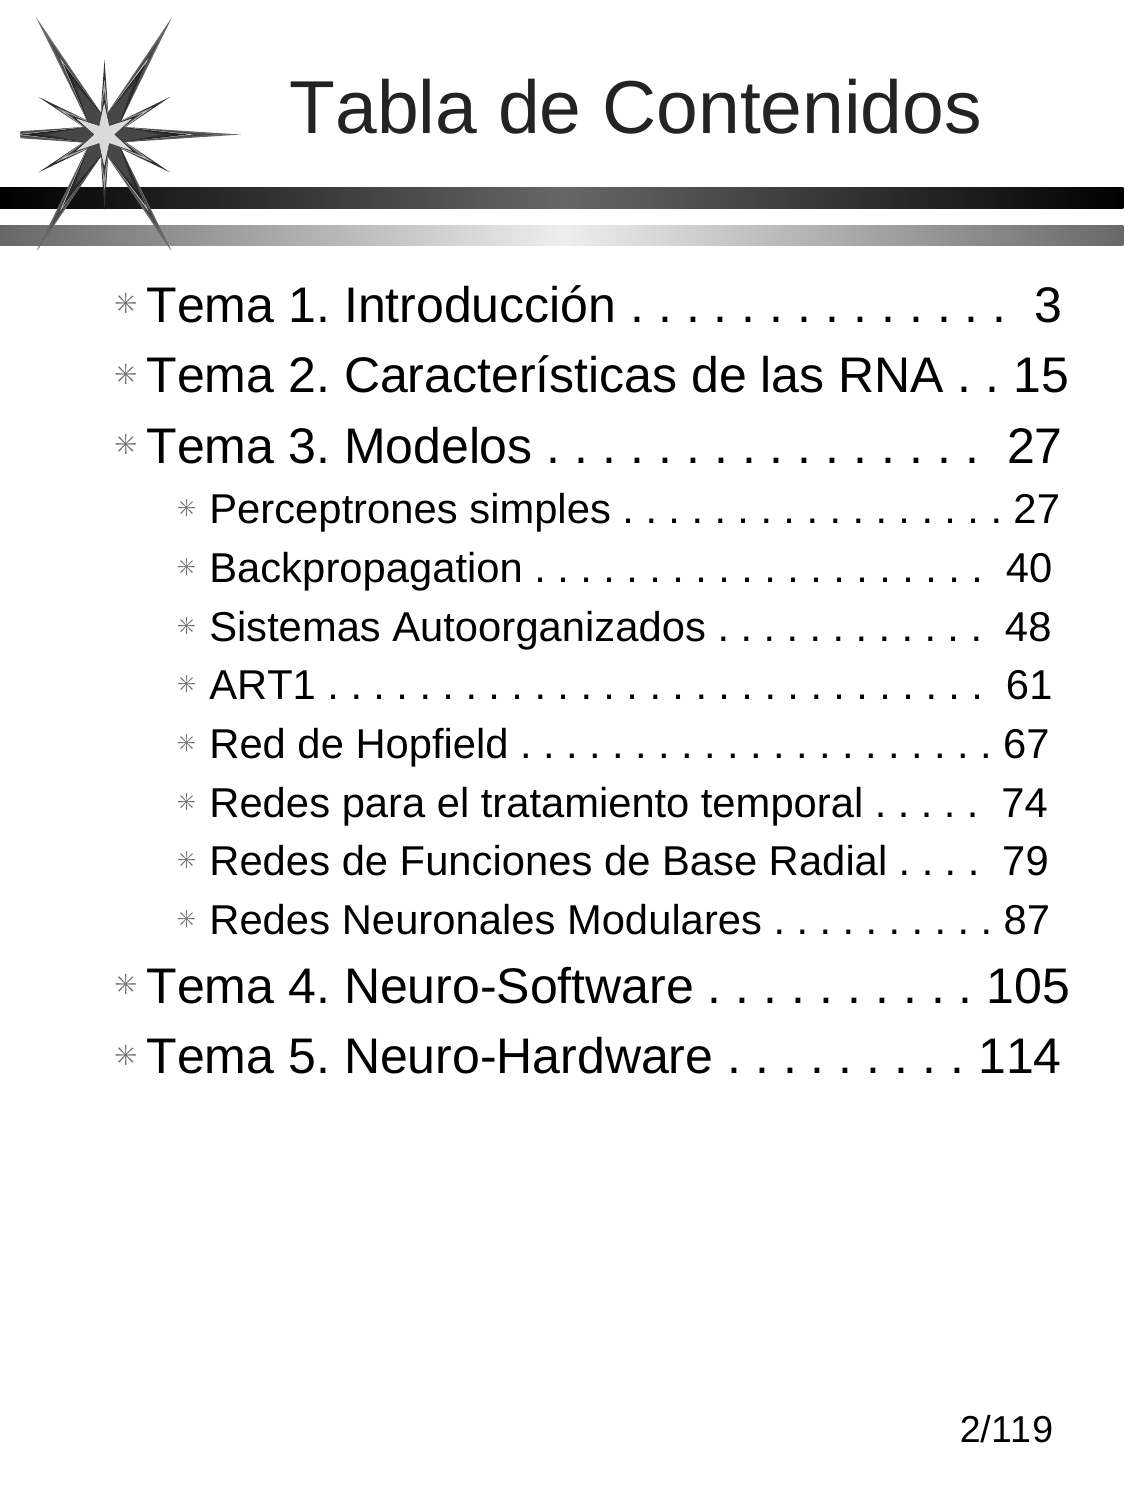

# Tabla de Contenidos
Tema 1. Introducción . . . . . . . . . . . . . . 3
Tema 2. Características de las RNA . . 15
Tema 3. Modelos . . . . . . . . . . . . . . . . 27
Perceptrones simples . . . . . . . . . . . . . . . . . 27
Backpropagation . . . . . . . . . . . . . . . . . . . . 40
Sistemas Autoorganizados . . . . . . . . . . . . 48
ART1 . . . . . . . . . . . . . . . . . . . . . . . . . . . . . 61
Red de Hopfield . . . . . . . . . . . . . . . . . . . . . 67
Redes para el tratamiento temporal . . . . . 74
Redes de Funciones de Base Radial . . . . 79
Redes Neuronales Modulares . . . . . . . . . . 87
Tema 4. Neuro-Software . . . . . . . . . . 105
Tema 5. Neuro-Hardware . . . . . . . . . 114